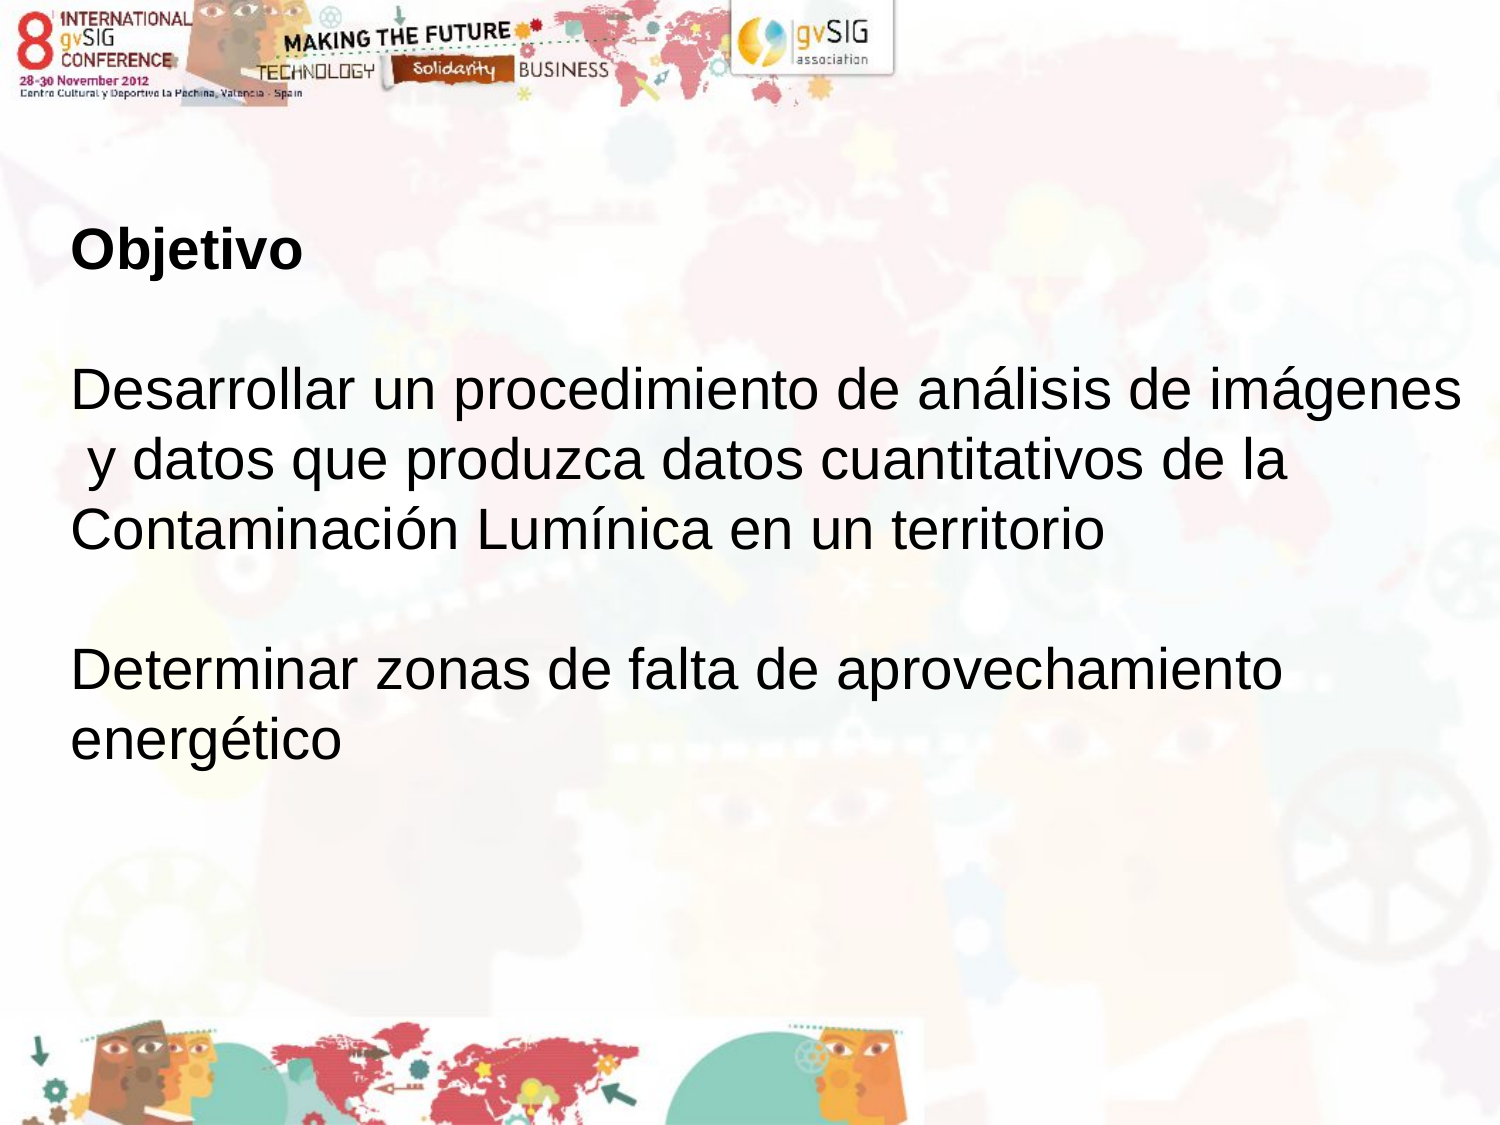

Objetivo
Desarrollar un procedimiento de análisis de imágenes
 y datos que produzca datos cuantitativos de la
Contaminación Lumínica en un territorio
Determinar zonas de falta de aprovechamiento
energético